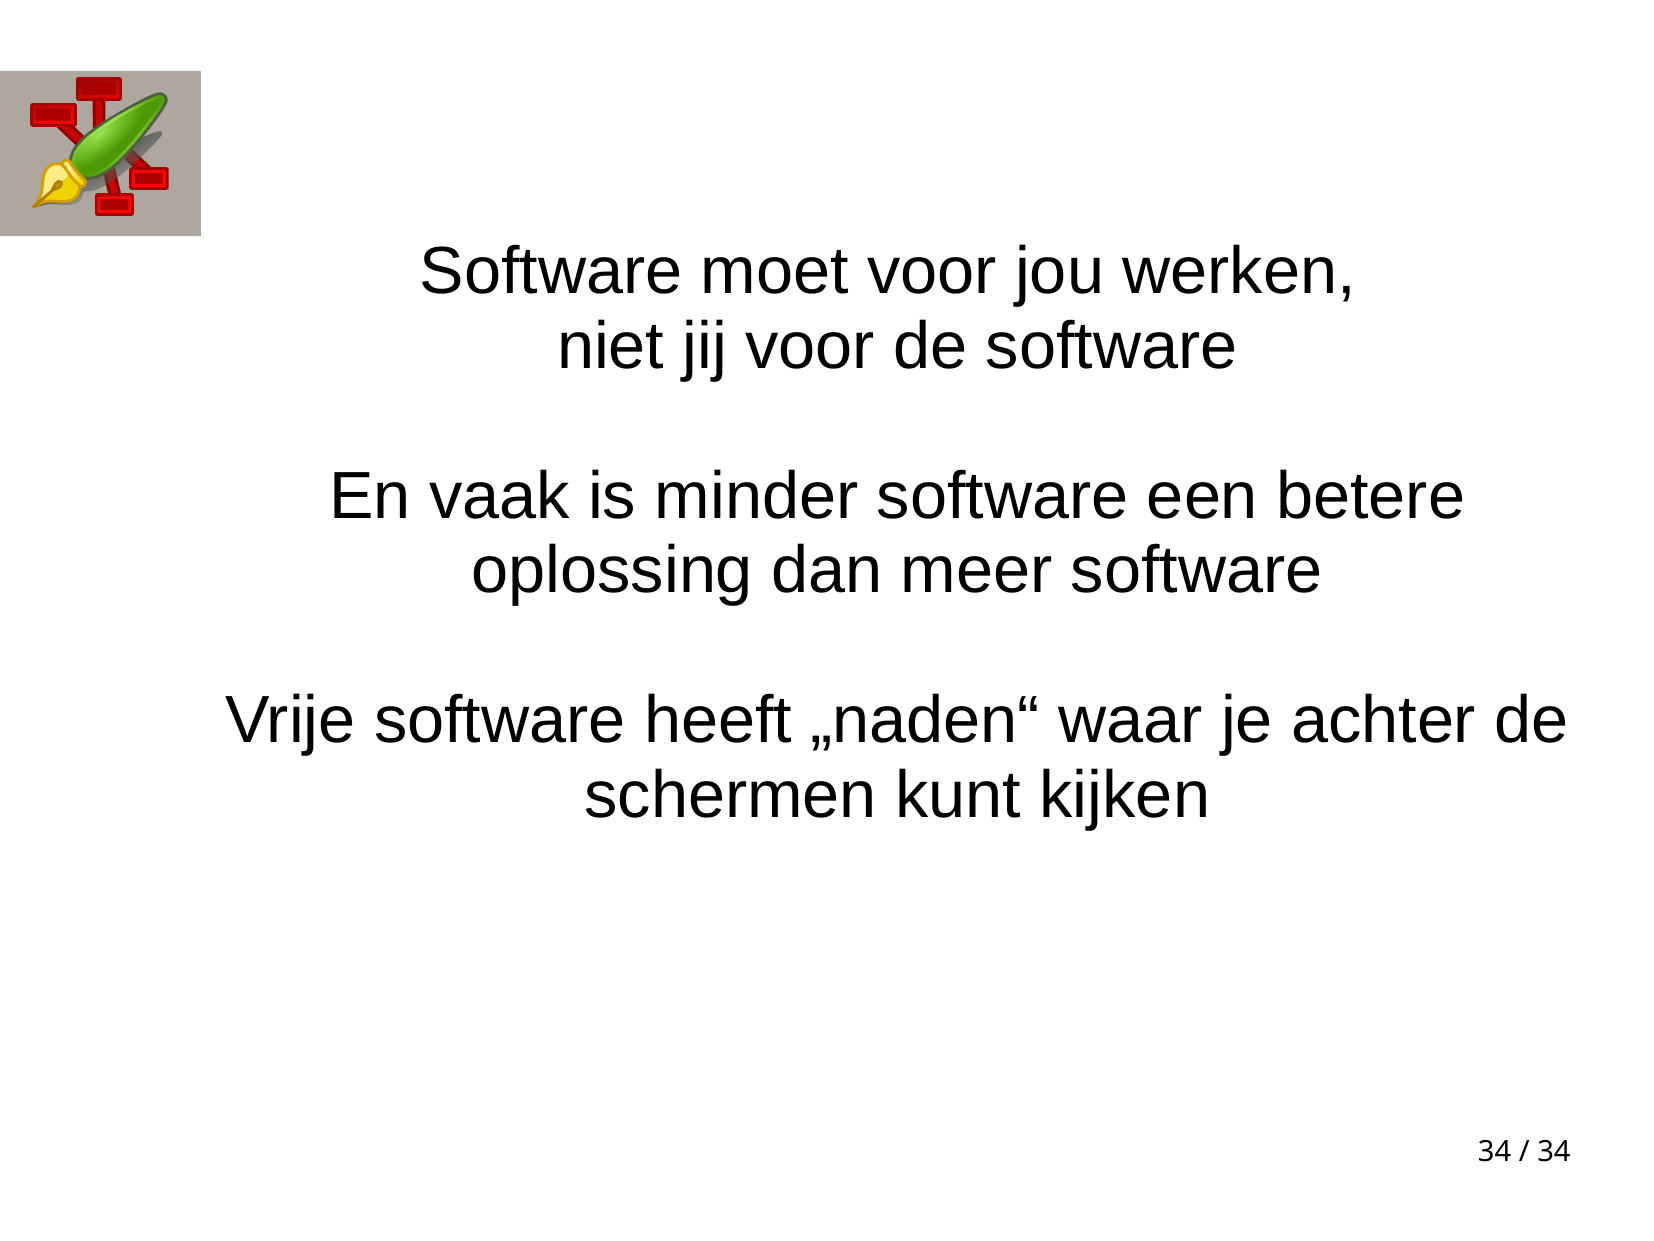

# Software moet voor jou werken,
niet jij voor de software
En vaak is minder software een betere oplossing dan meer software
Vrije software heeft „naden“ waar je achter de schermen kunt kijken
34